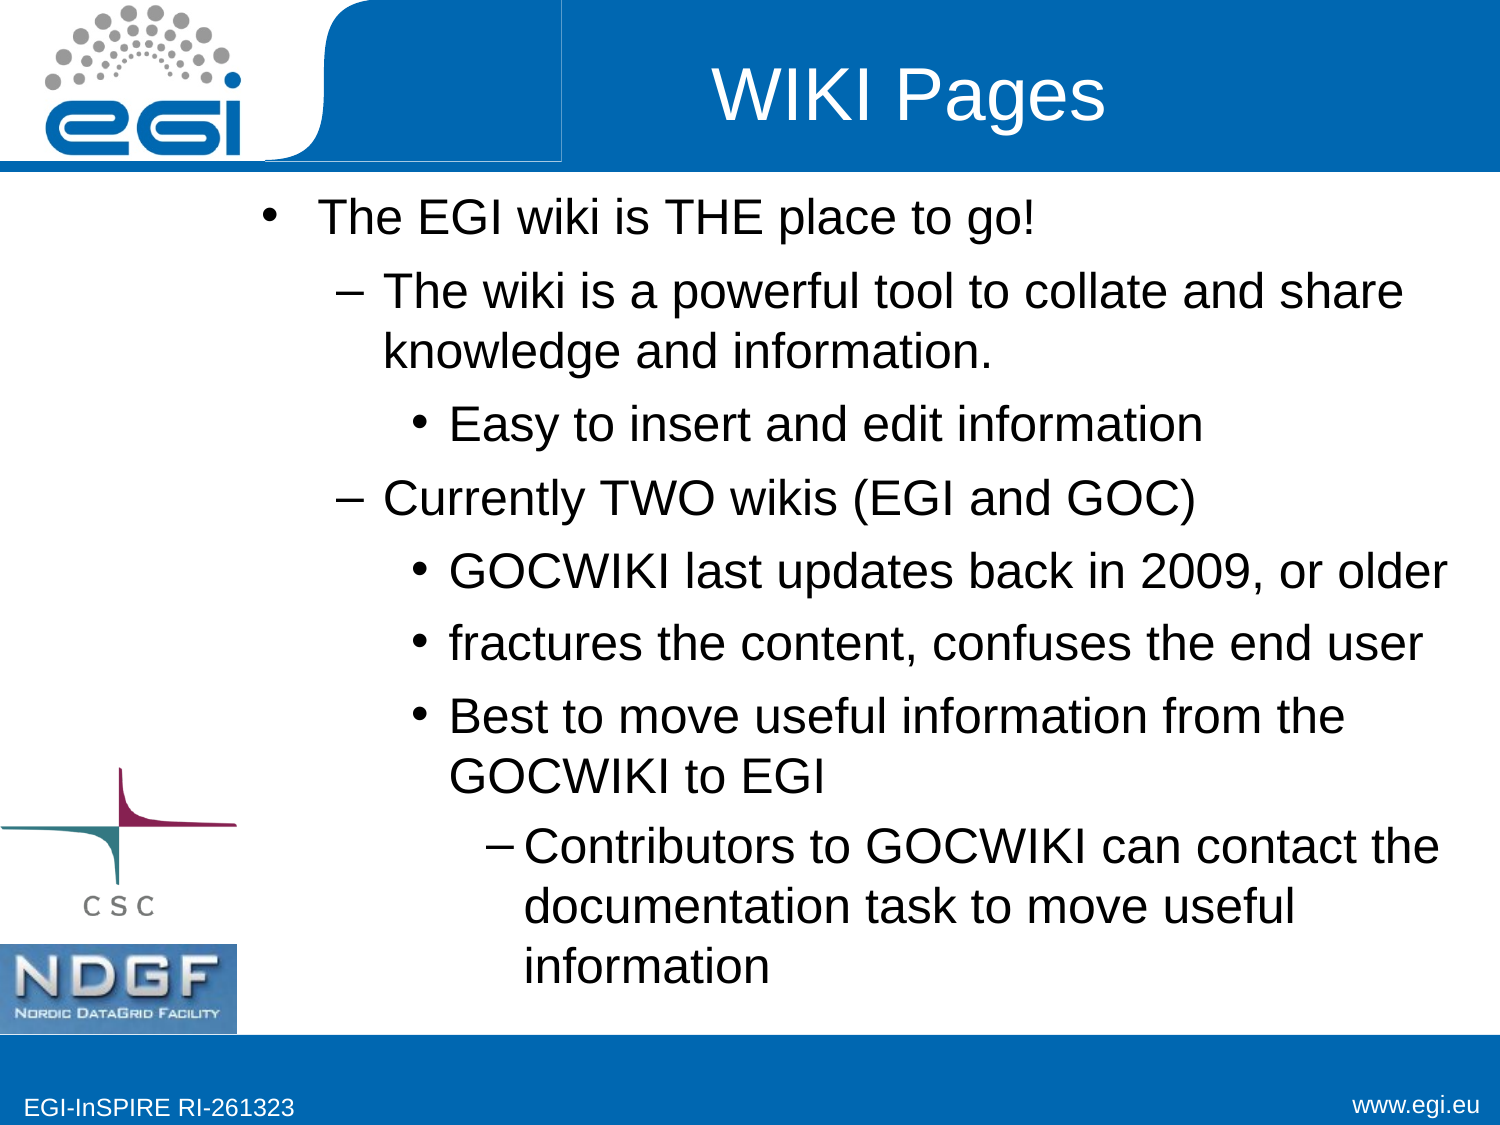

# WIKI Pages
The EGI wiki is THE place to go!
The wiki is a powerful tool to collate and share knowledge and information.
Easy to insert and edit information
Currently TWO wikis (EGI and GOC)
GOCWIKI last updates back in 2009, or older
fractures the content, confuses the end user
Best to move useful information from the GOCWIKI to EGI
Contributors to GOCWIKI can contact the documentation task to move useful information